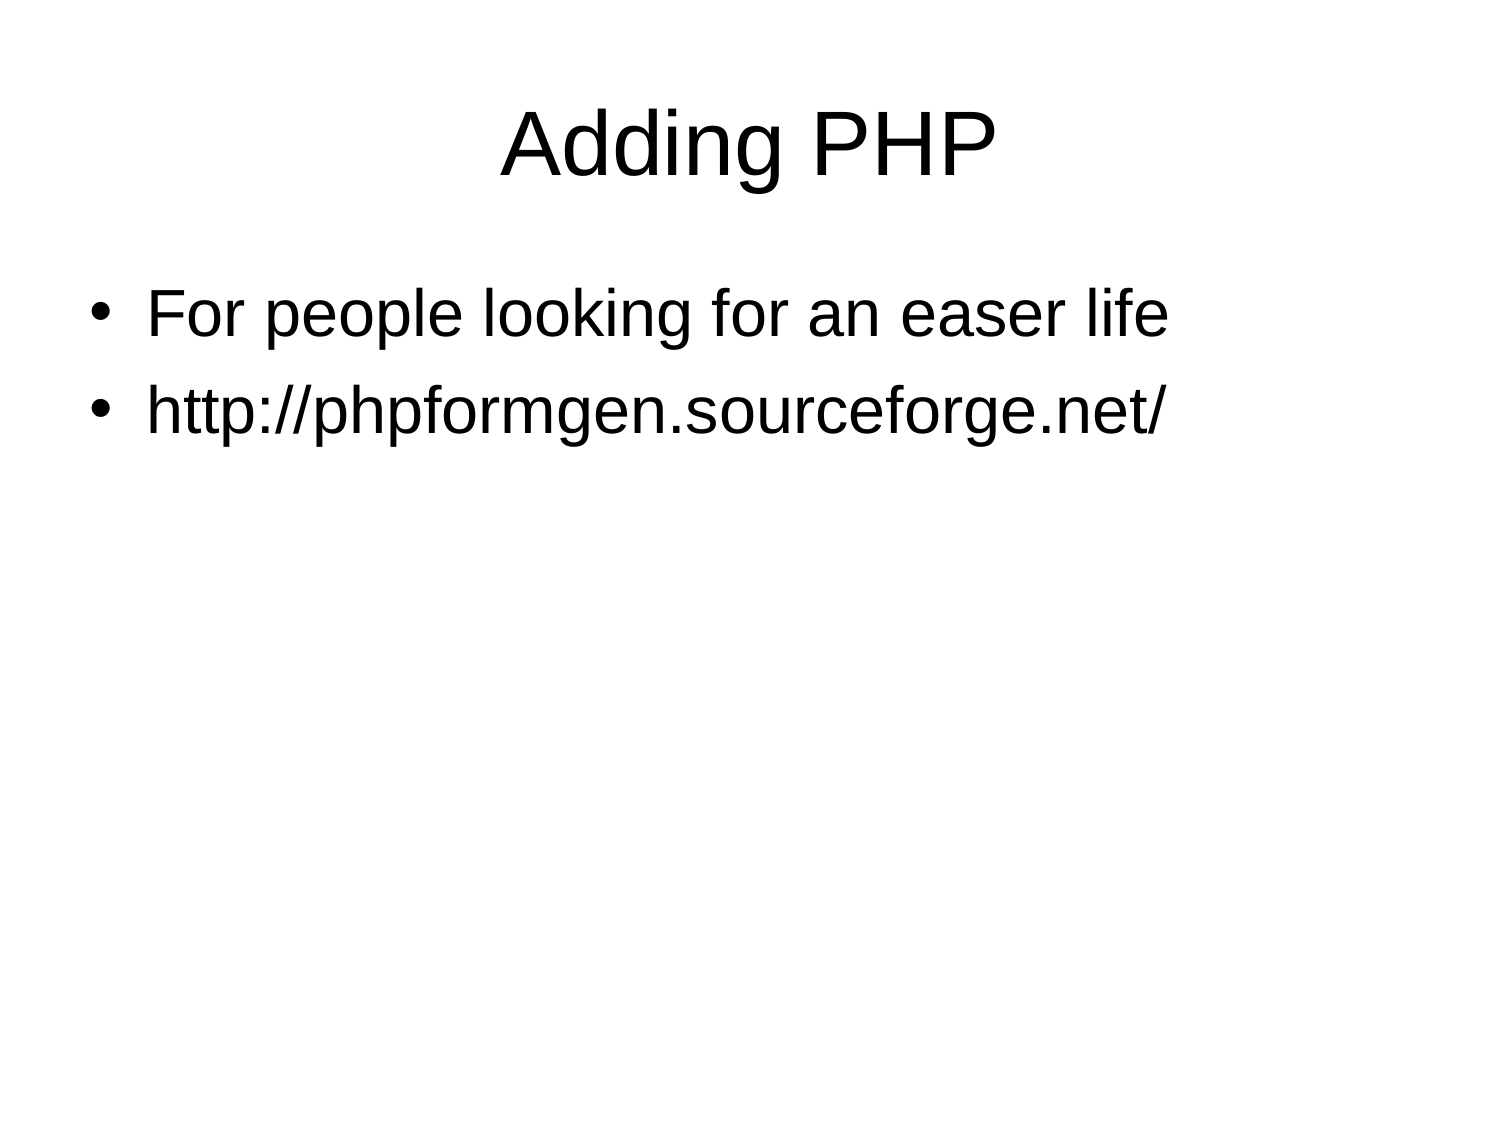

# Adding PHP
For people looking for an easer life
http://phpformgen.sourceforge.net/